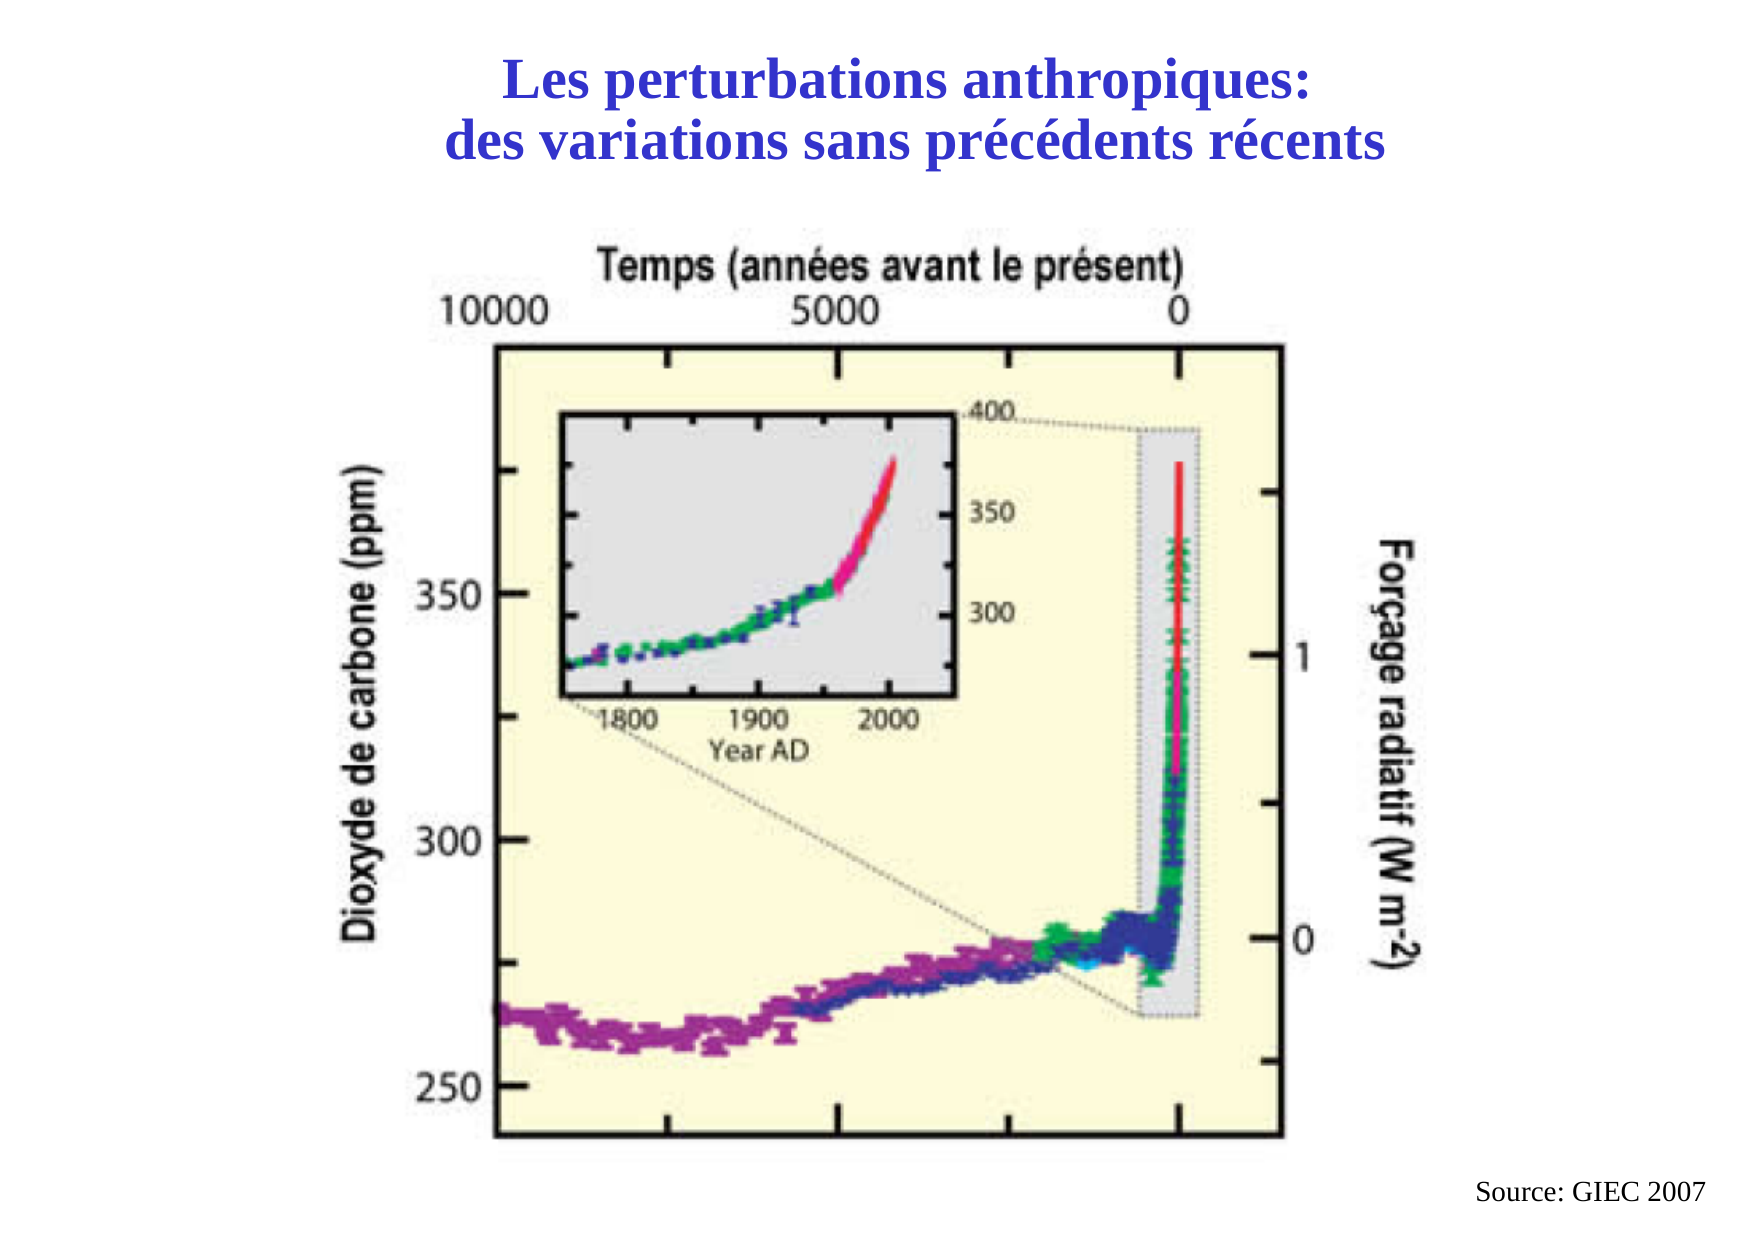

Les perturbations anthropiques:
des variations sans précédents récents
Source: GIEC 2007